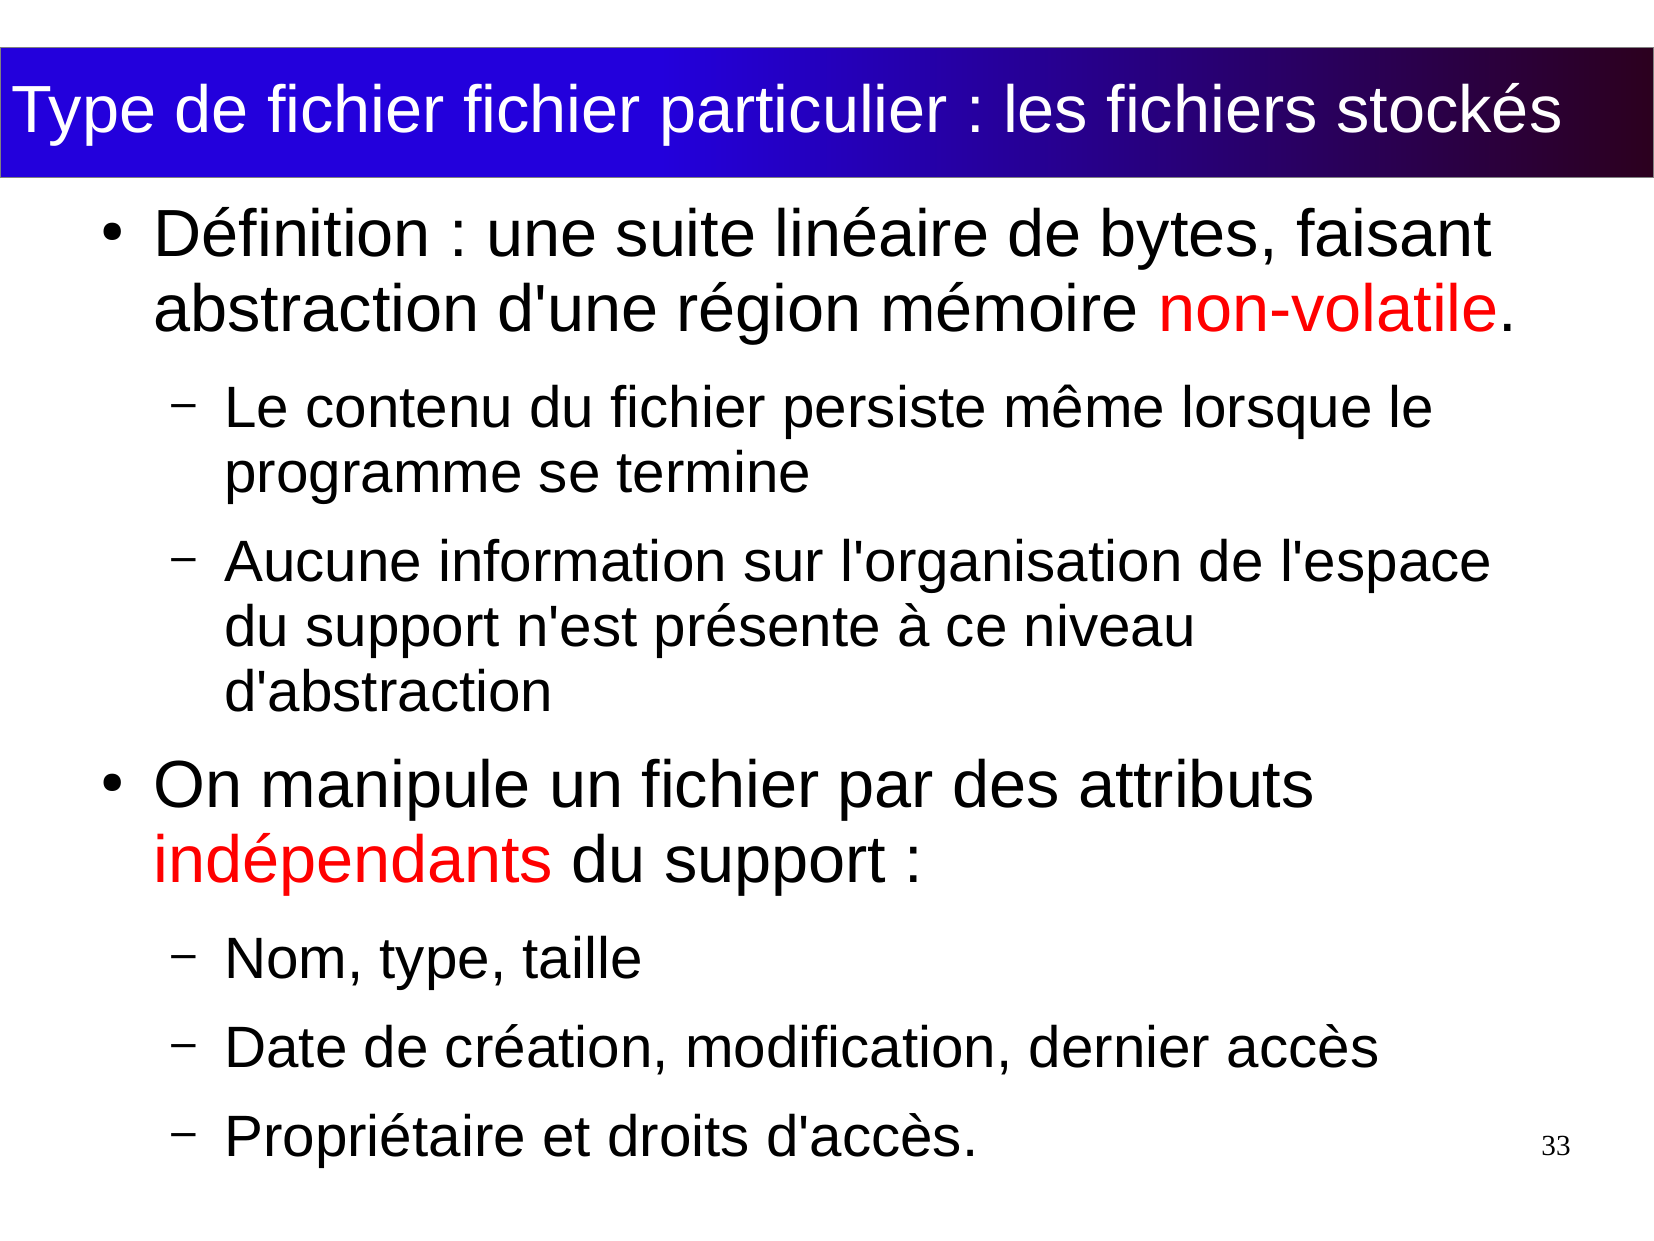

# Type de fichier fichier particulier : les fichiers stockés
Définition : une suite linéaire de bytes, faisant abstraction d'une région mémoire non-volatile.
Le contenu du fichier persiste même lorsque le programme se termine
Aucune information sur l'organisation de l'espace du support n'est présente à ce niveau d'abstraction
On manipule un fichier par des attributs indépendants du support :
Nom, type, taille
Date de création, modification, dernier accès
Propriétaire et droits d'accès.
33